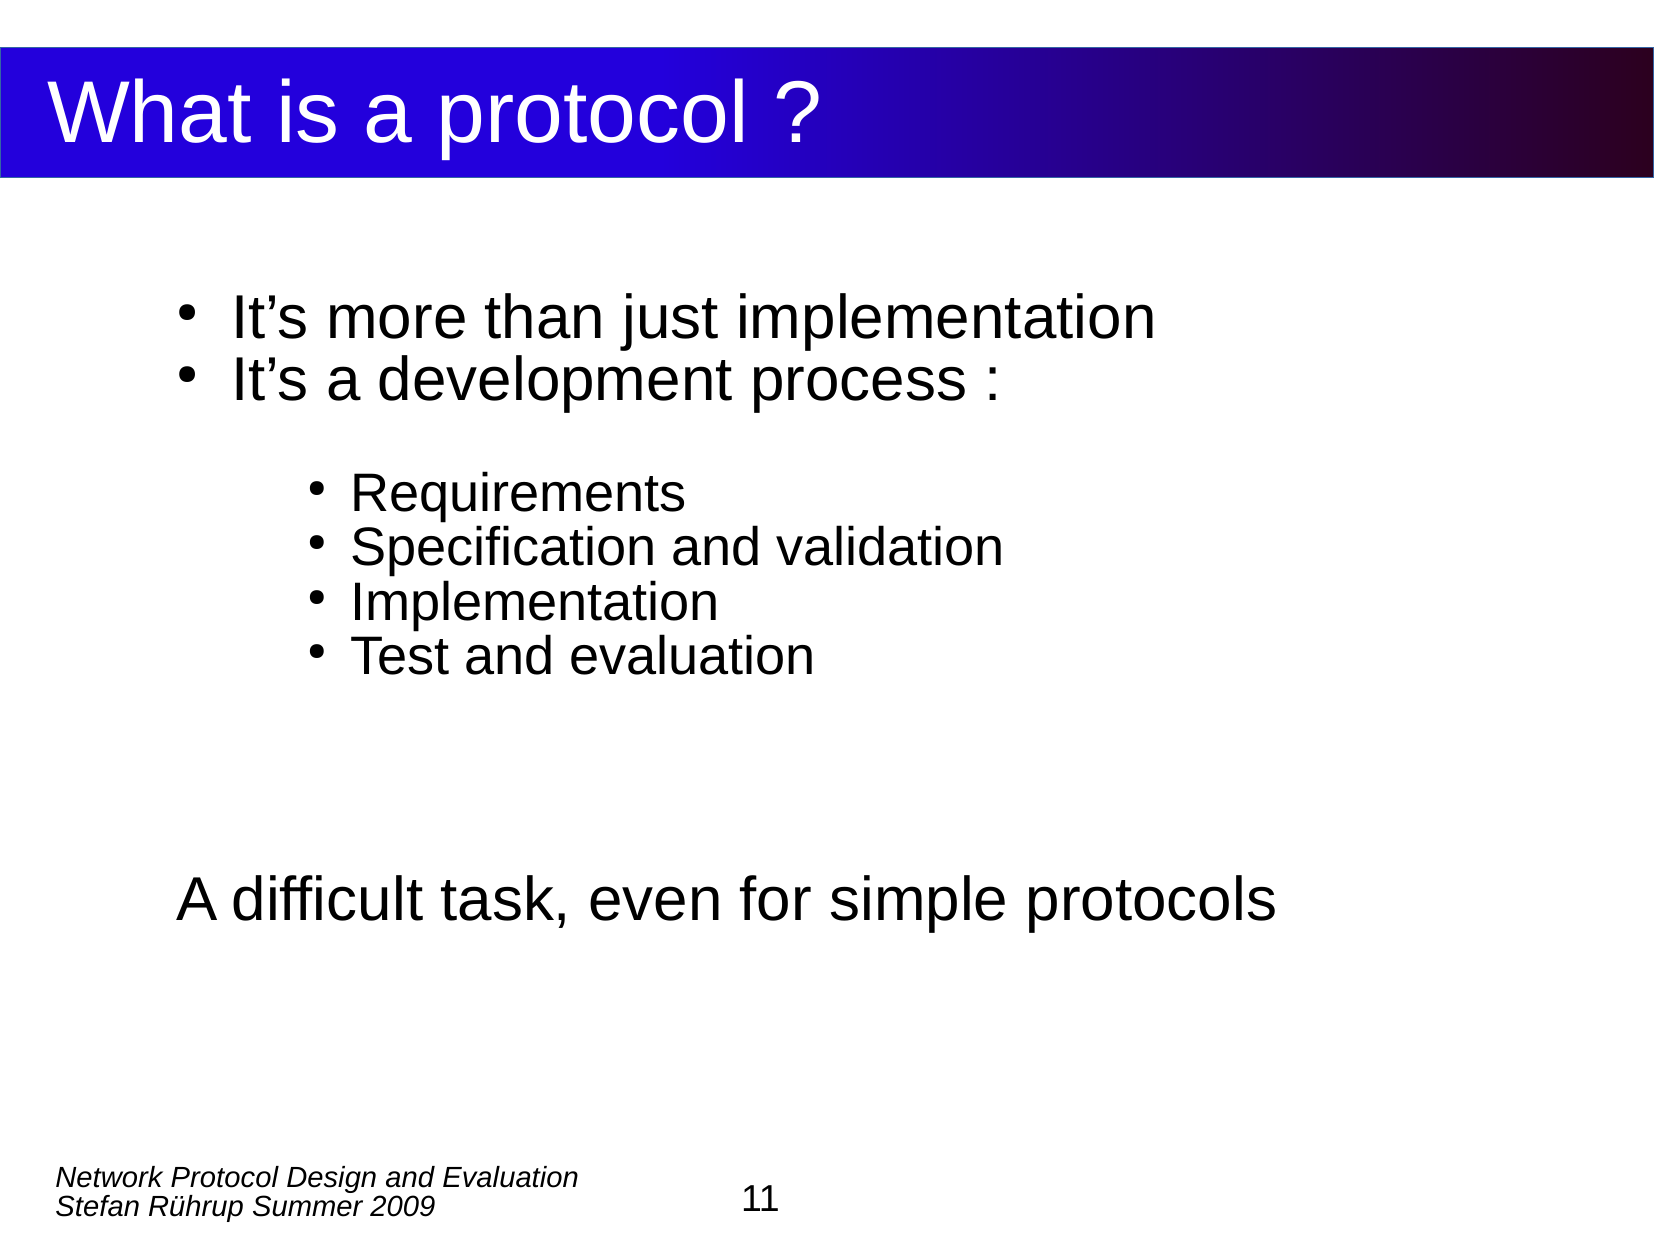

# What is a protocol ?
 It’s more than just implementation
 It’s a development process :
Requirements
Specification and validation
Implementation
Test and evaluation
A difficult task, even for simple protocols
Network Protocol Design and Evaluation
Stefan Rührup Summer 2009